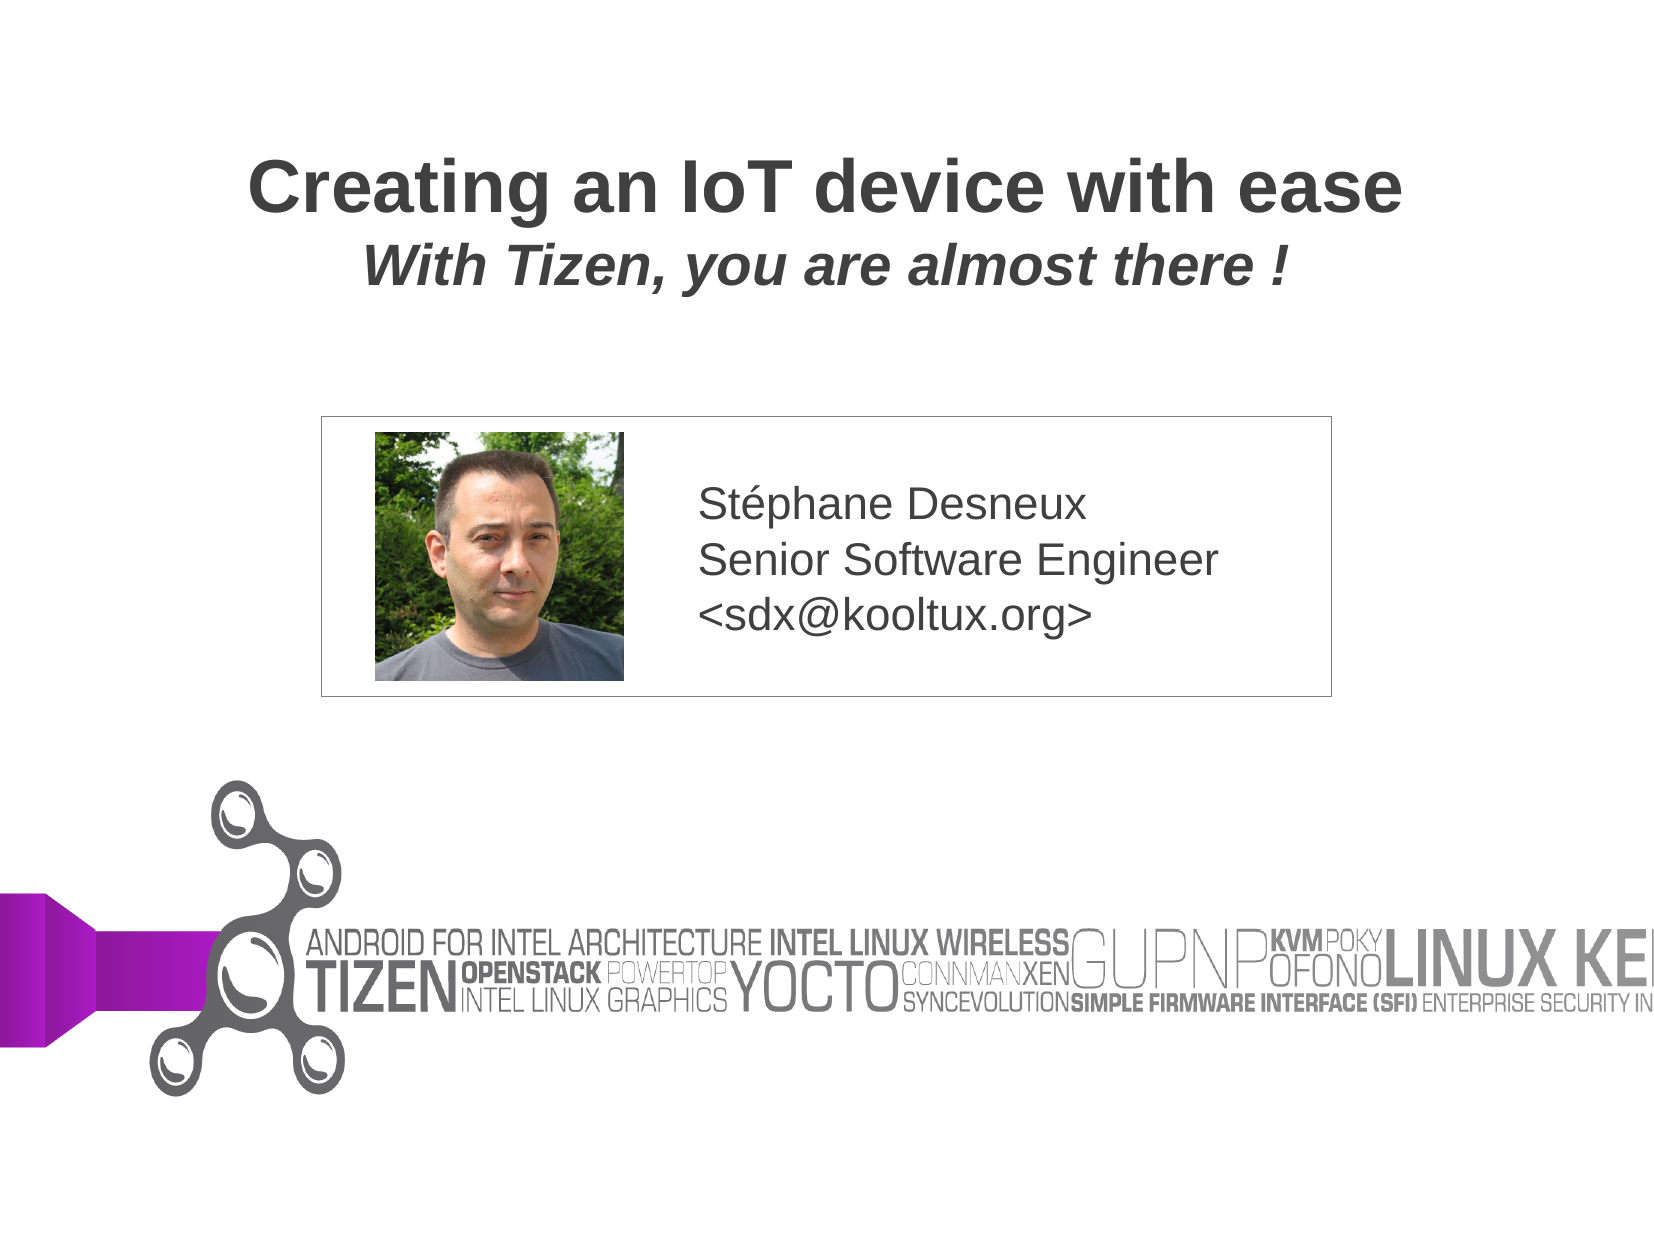

# Creating an IoT device with ease With Tizen, you are almost there !
Stéphane Desneux
Senior Software Engineer
<sdx@kooltux.org>